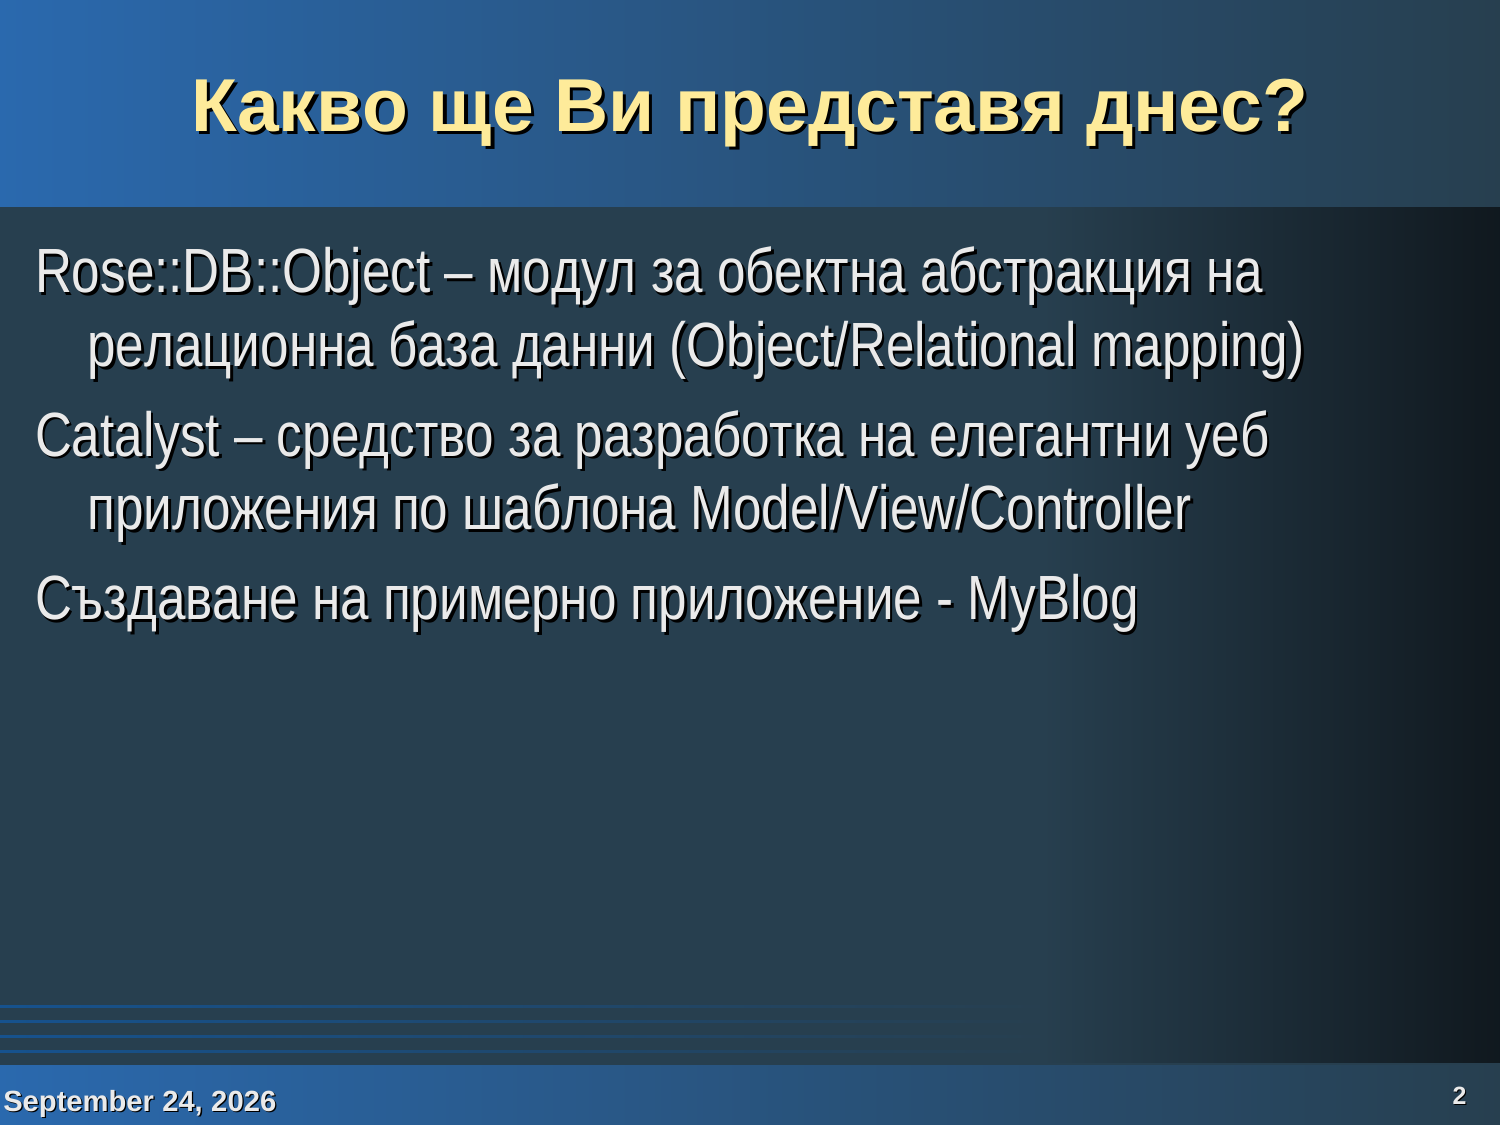

# Какво ще Ви представя днес?
Rose::DB::Object – модул за обектна абстракция на релационна база данни (Object/Relational mapping)
Catalyst – средство за разработка на елегантни уеб приложения по шаблона Model/View/Controller
Създаване на примерно приложение - MyBlog